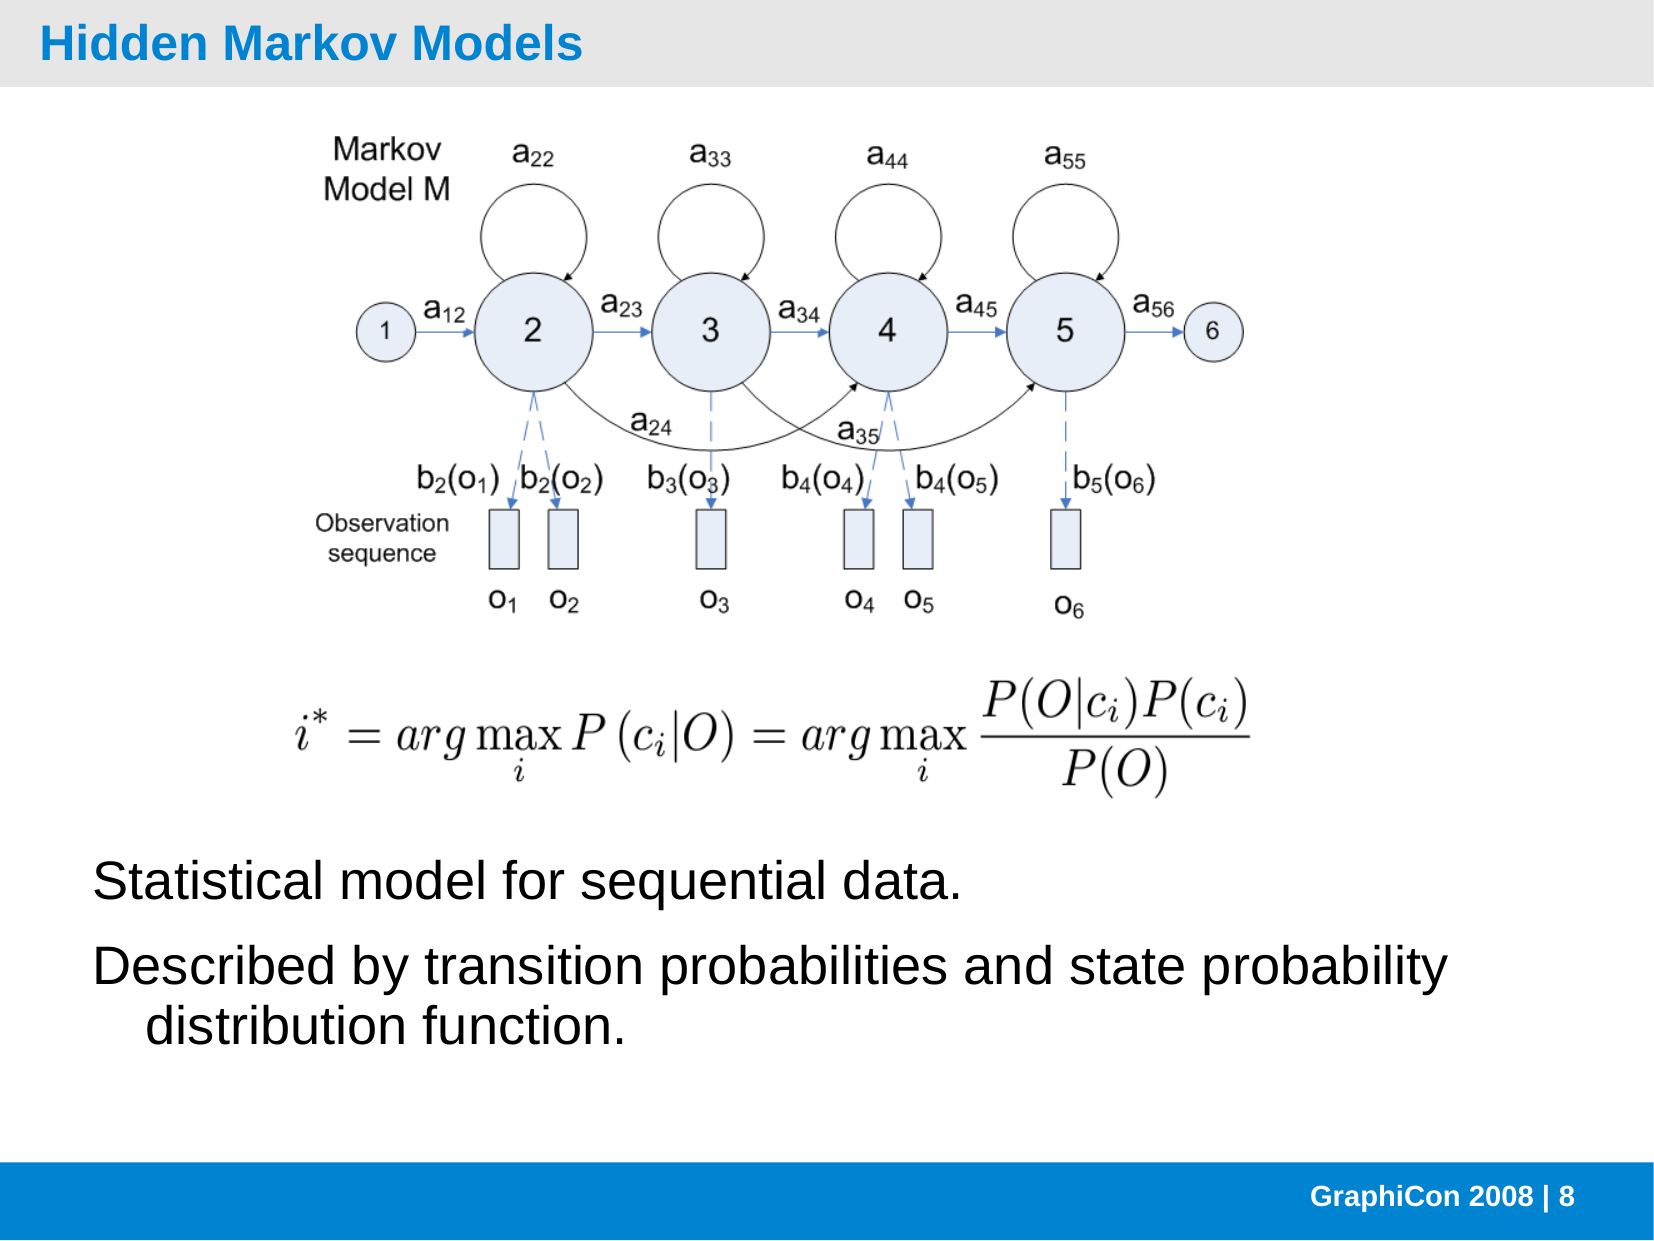

# Hidden Markov Models
Statistical model for sequential data.
Described by transition probabilities and state probability distribution function.